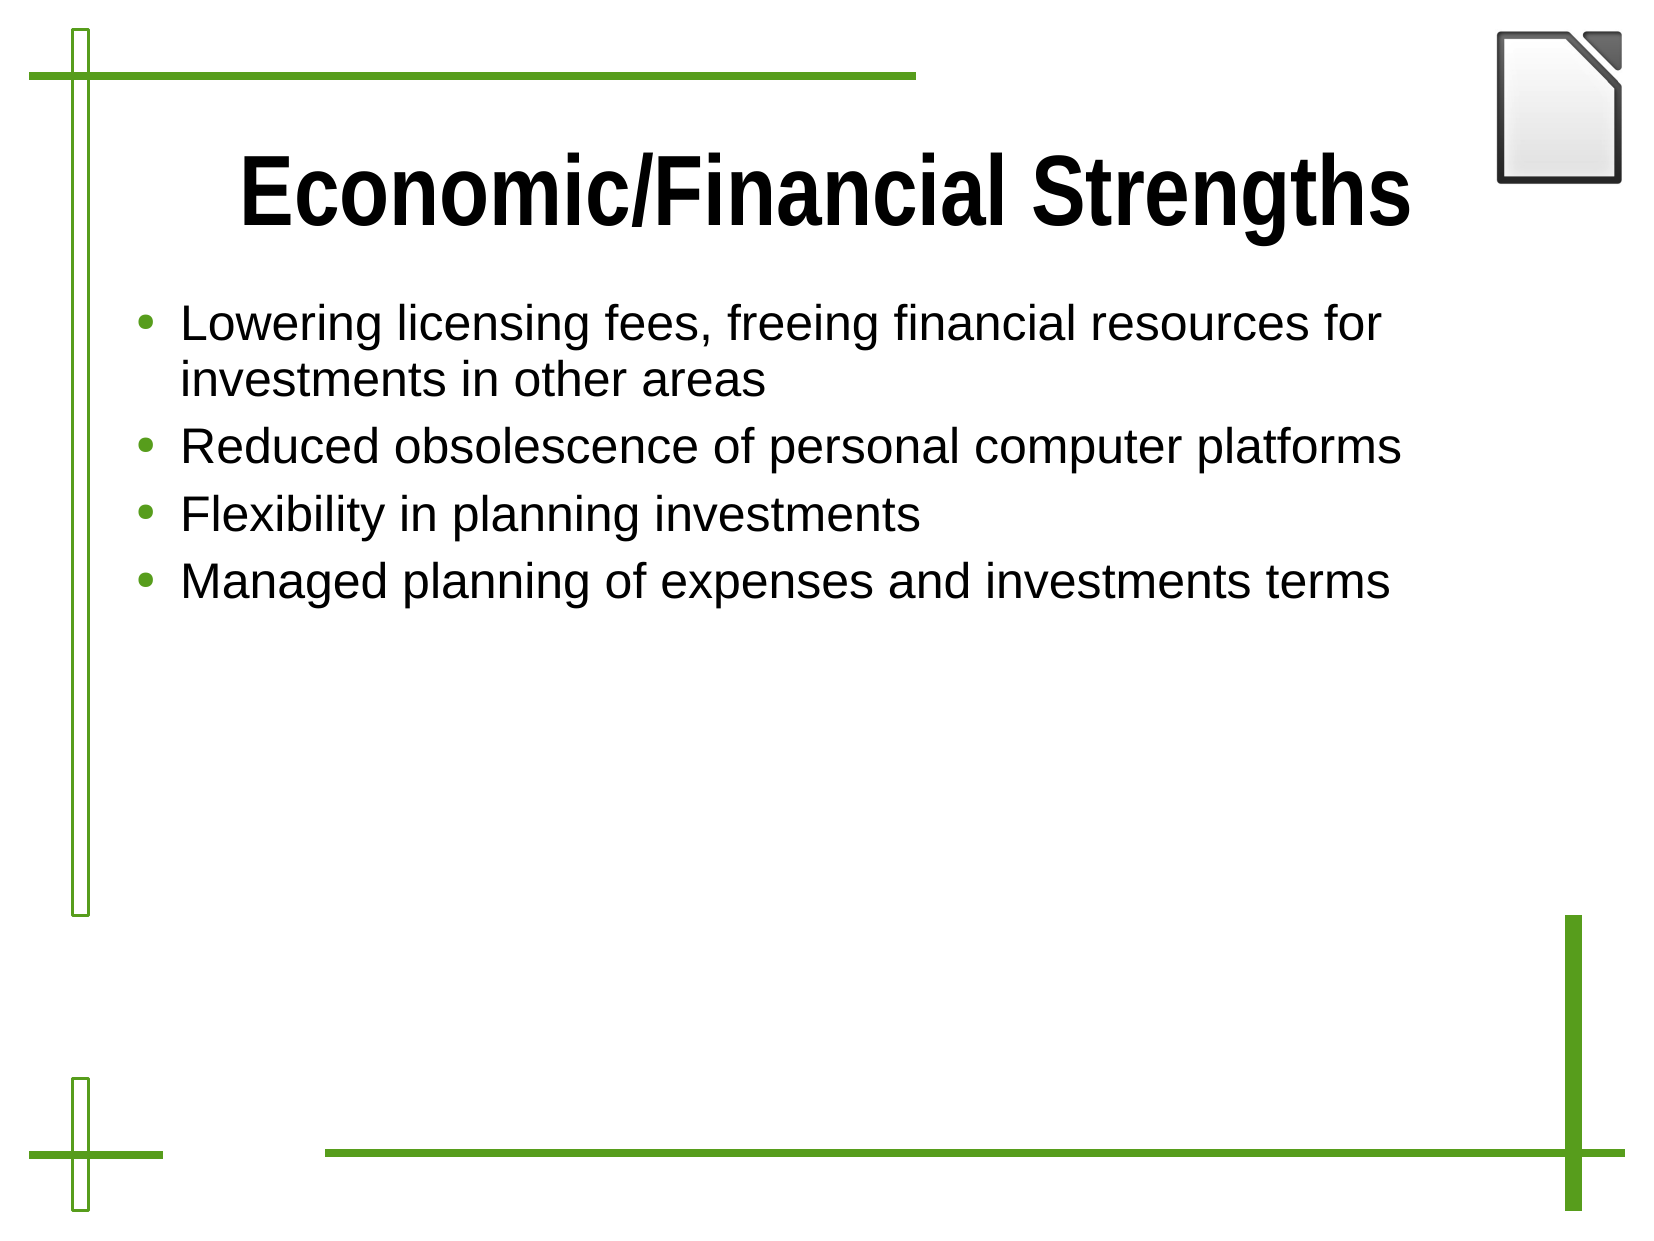

# Economic/Financial Strengths
Lowering licensing fees, freeing financial resources for investments in other areas
Reduced obsolescence of personal computer platforms
Flexibility in planning investments
Managed planning of expenses and investments terms